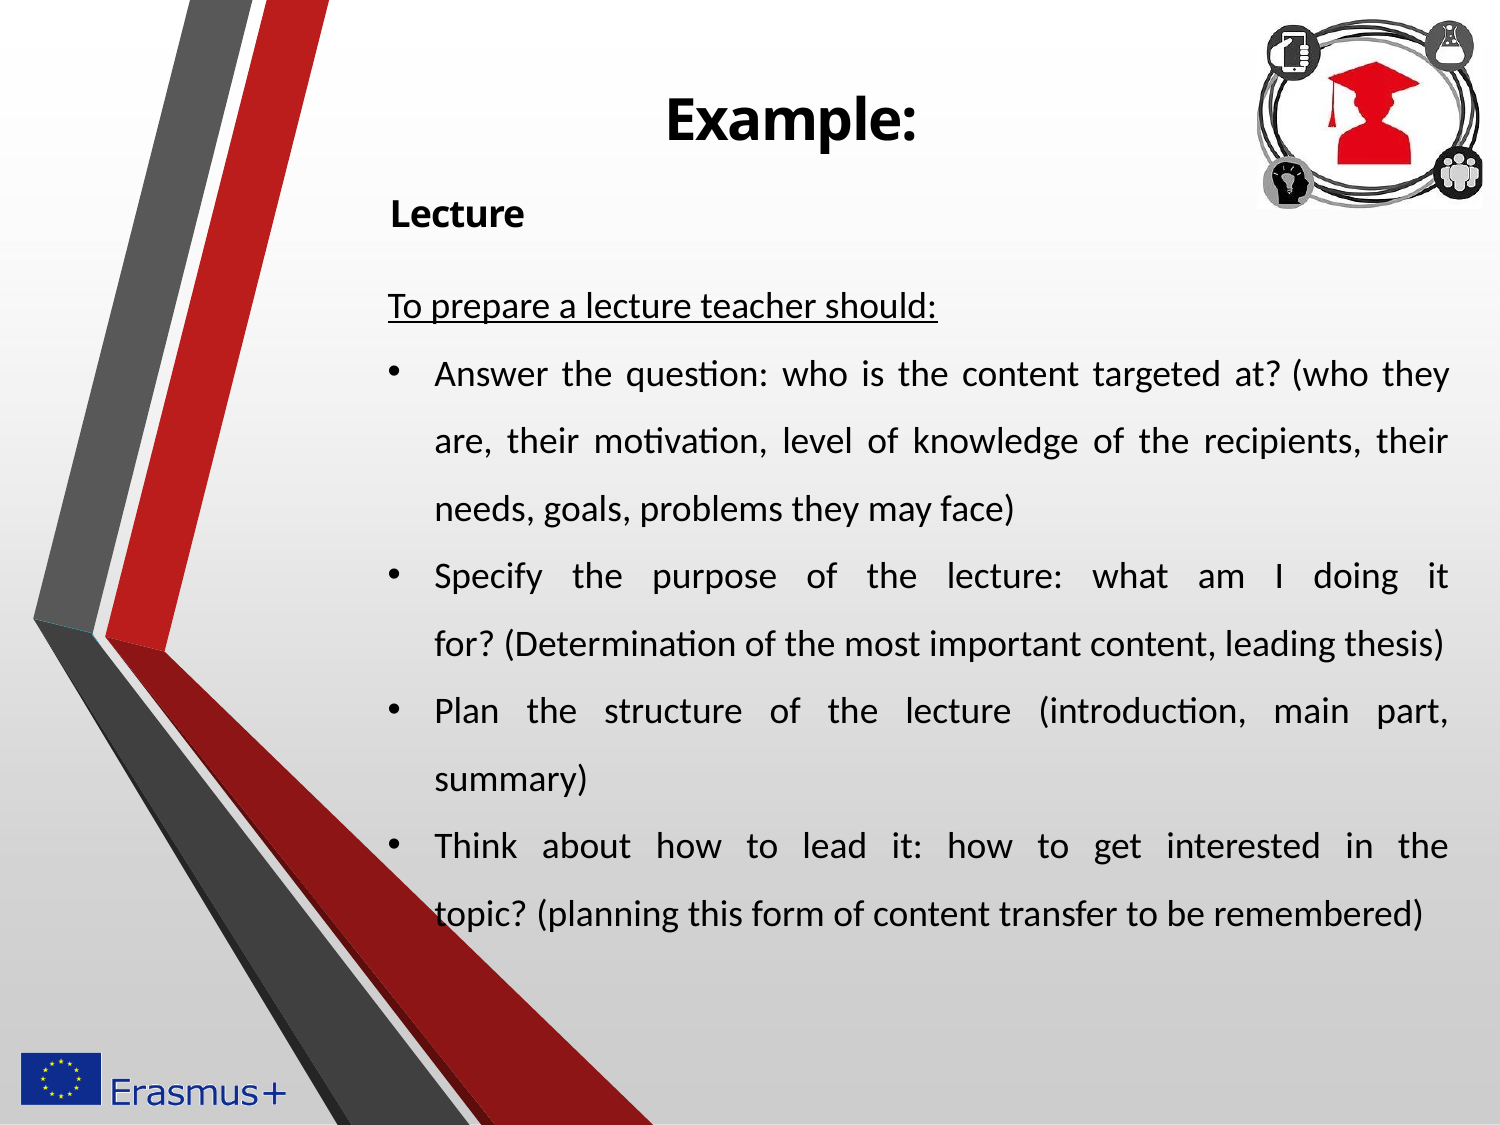

# Example:
Lecture
To prepare a lecture teacher should:
Answer the question: who is the content targeted at? (who they are, their motivation, level of knowledge of the recipients, their needs, goals, problems they may face)
Specify the purpose of the lecture: what am I doing it for? (Determination of the most important content, leading thesis)
Plan the structure of the lecture (introduction, main part, summary)
Think about how to lead it: how to get interested in the topic? (planning this form of content transfer to be remembered)